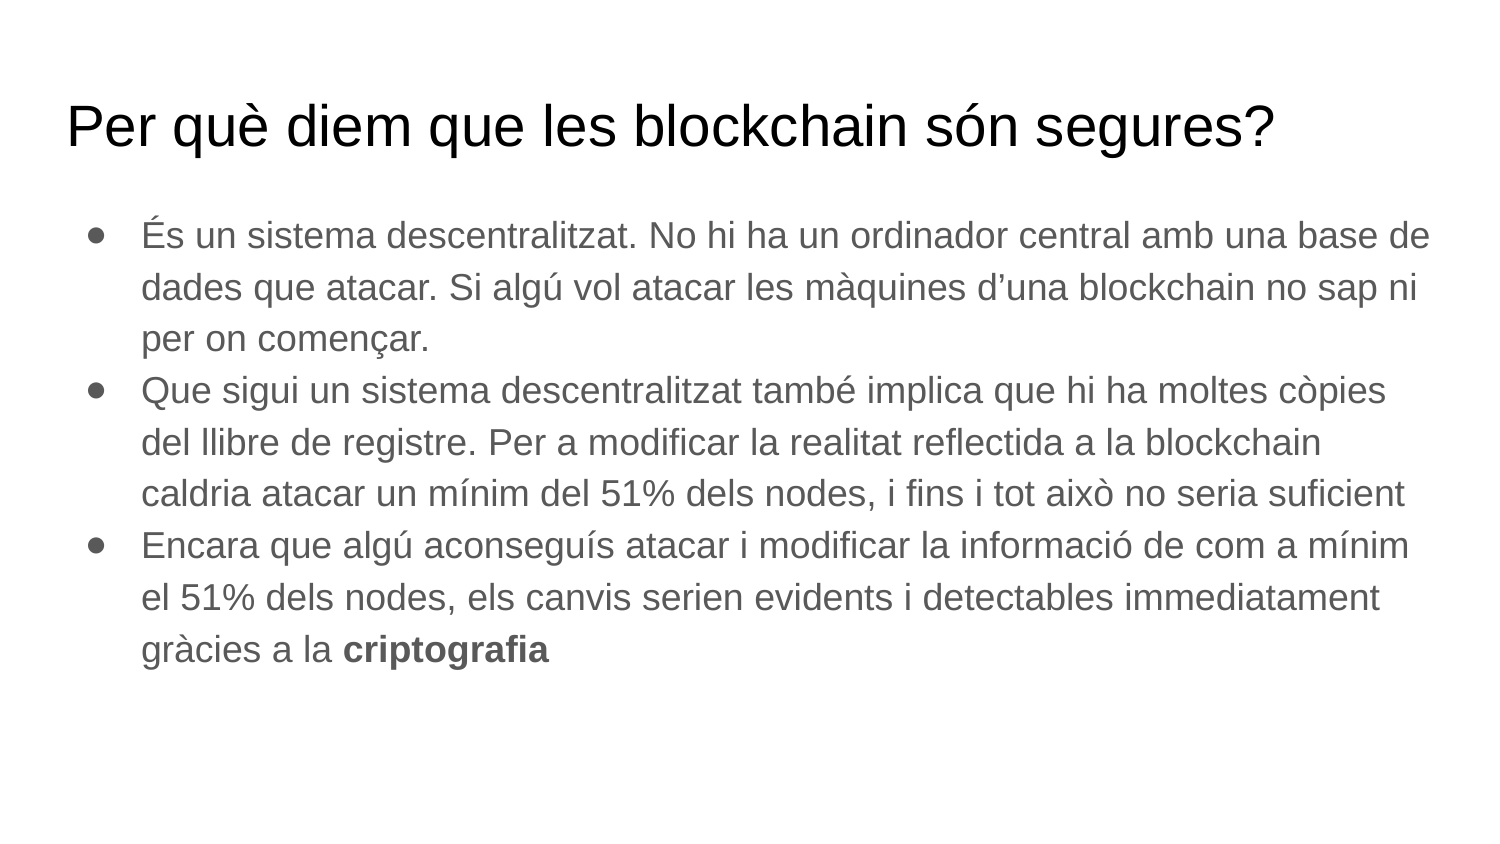

# Per què diem que les blockchain són segures?
És un sistema descentralitzat. No hi ha un ordinador central amb una base de dades que atacar. Si algú vol atacar les màquines d’una blockchain no sap ni per on començar.
Que sigui un sistema descentralitzat també implica que hi ha moltes còpies del llibre de registre. Per a modificar la realitat reflectida a la blockchain caldria atacar un mínim del 51% dels nodes, i fins i tot això no seria suficient
Encara que algú aconseguís atacar i modificar la informació de com a mínim el 51% dels nodes, els canvis serien evidents i detectables immediatament gràcies a la criptografia